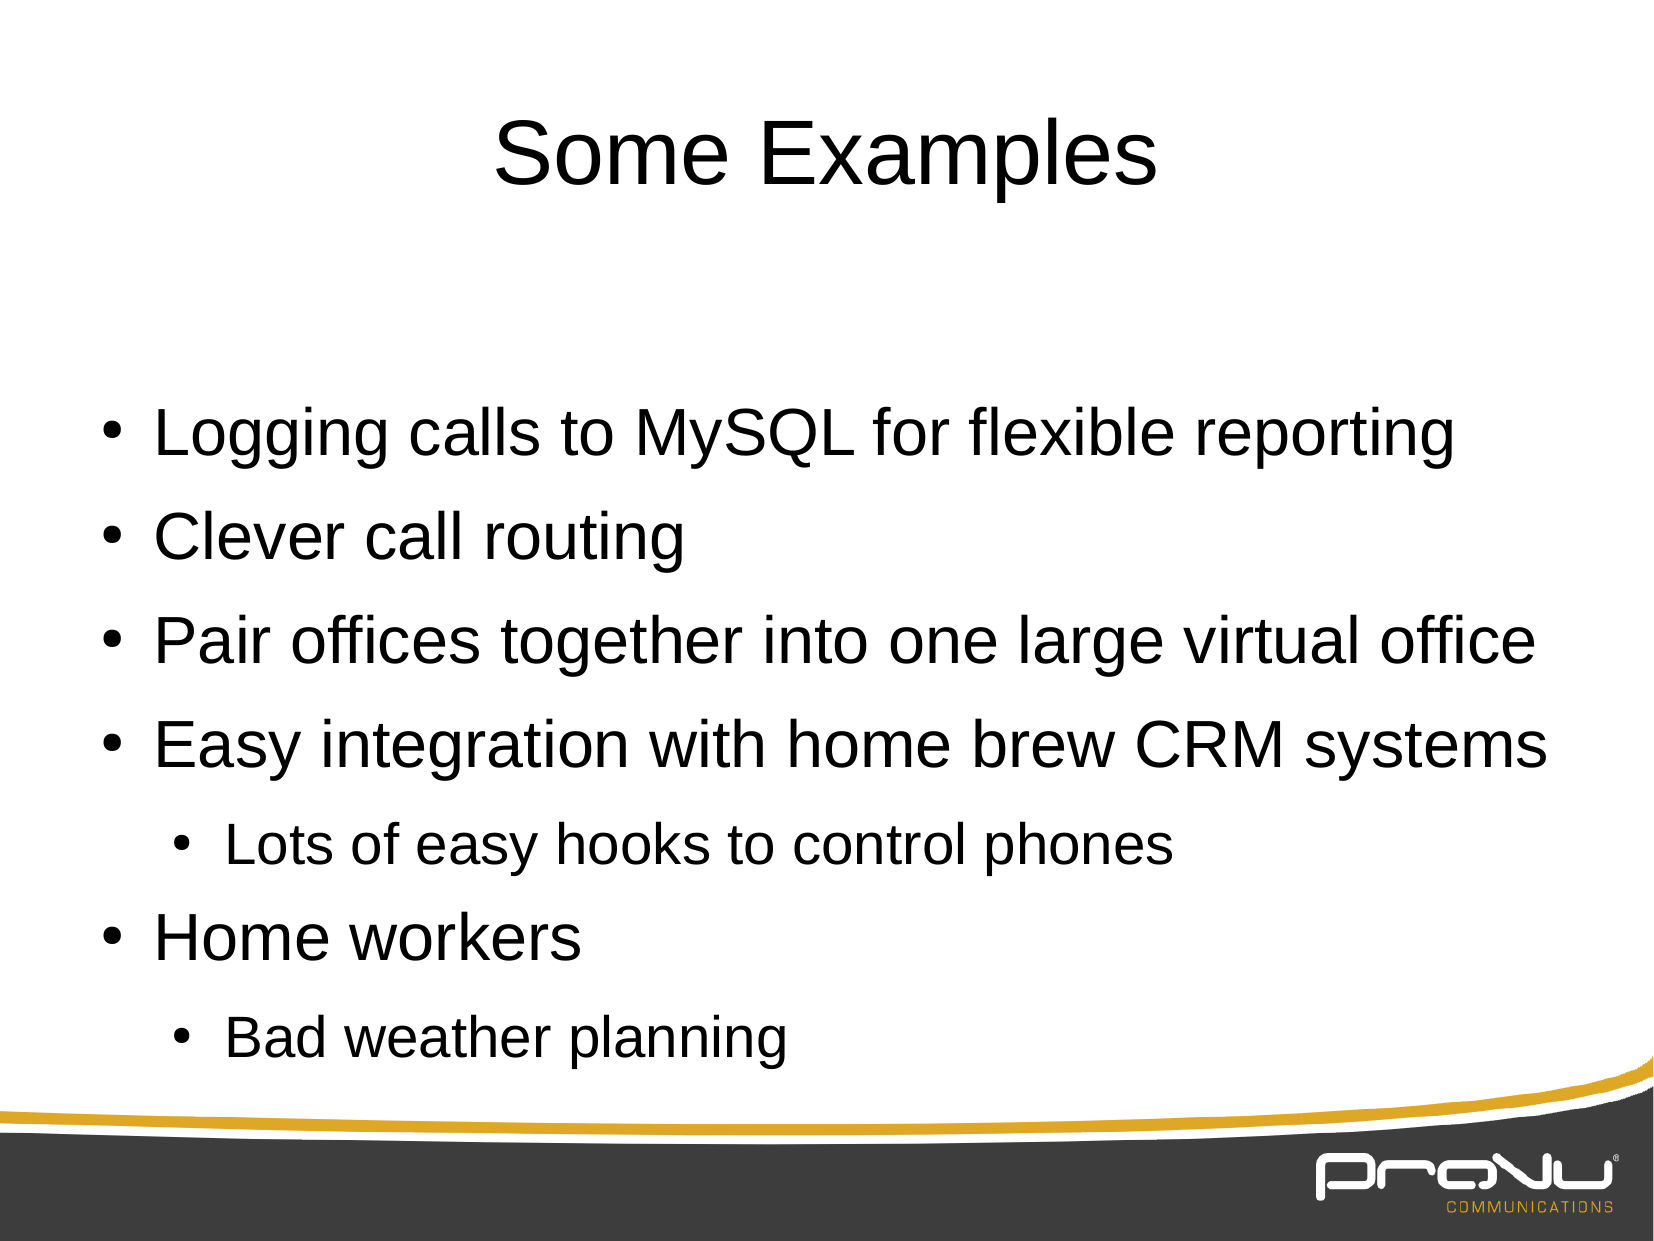

# Some Examples
Logging calls to MySQL for flexible reporting
Clever call routing
Pair offices together into one large virtual office
Easy integration with home brew CRM systems
Lots of easy hooks to control phones
Home workers
Bad weather planning